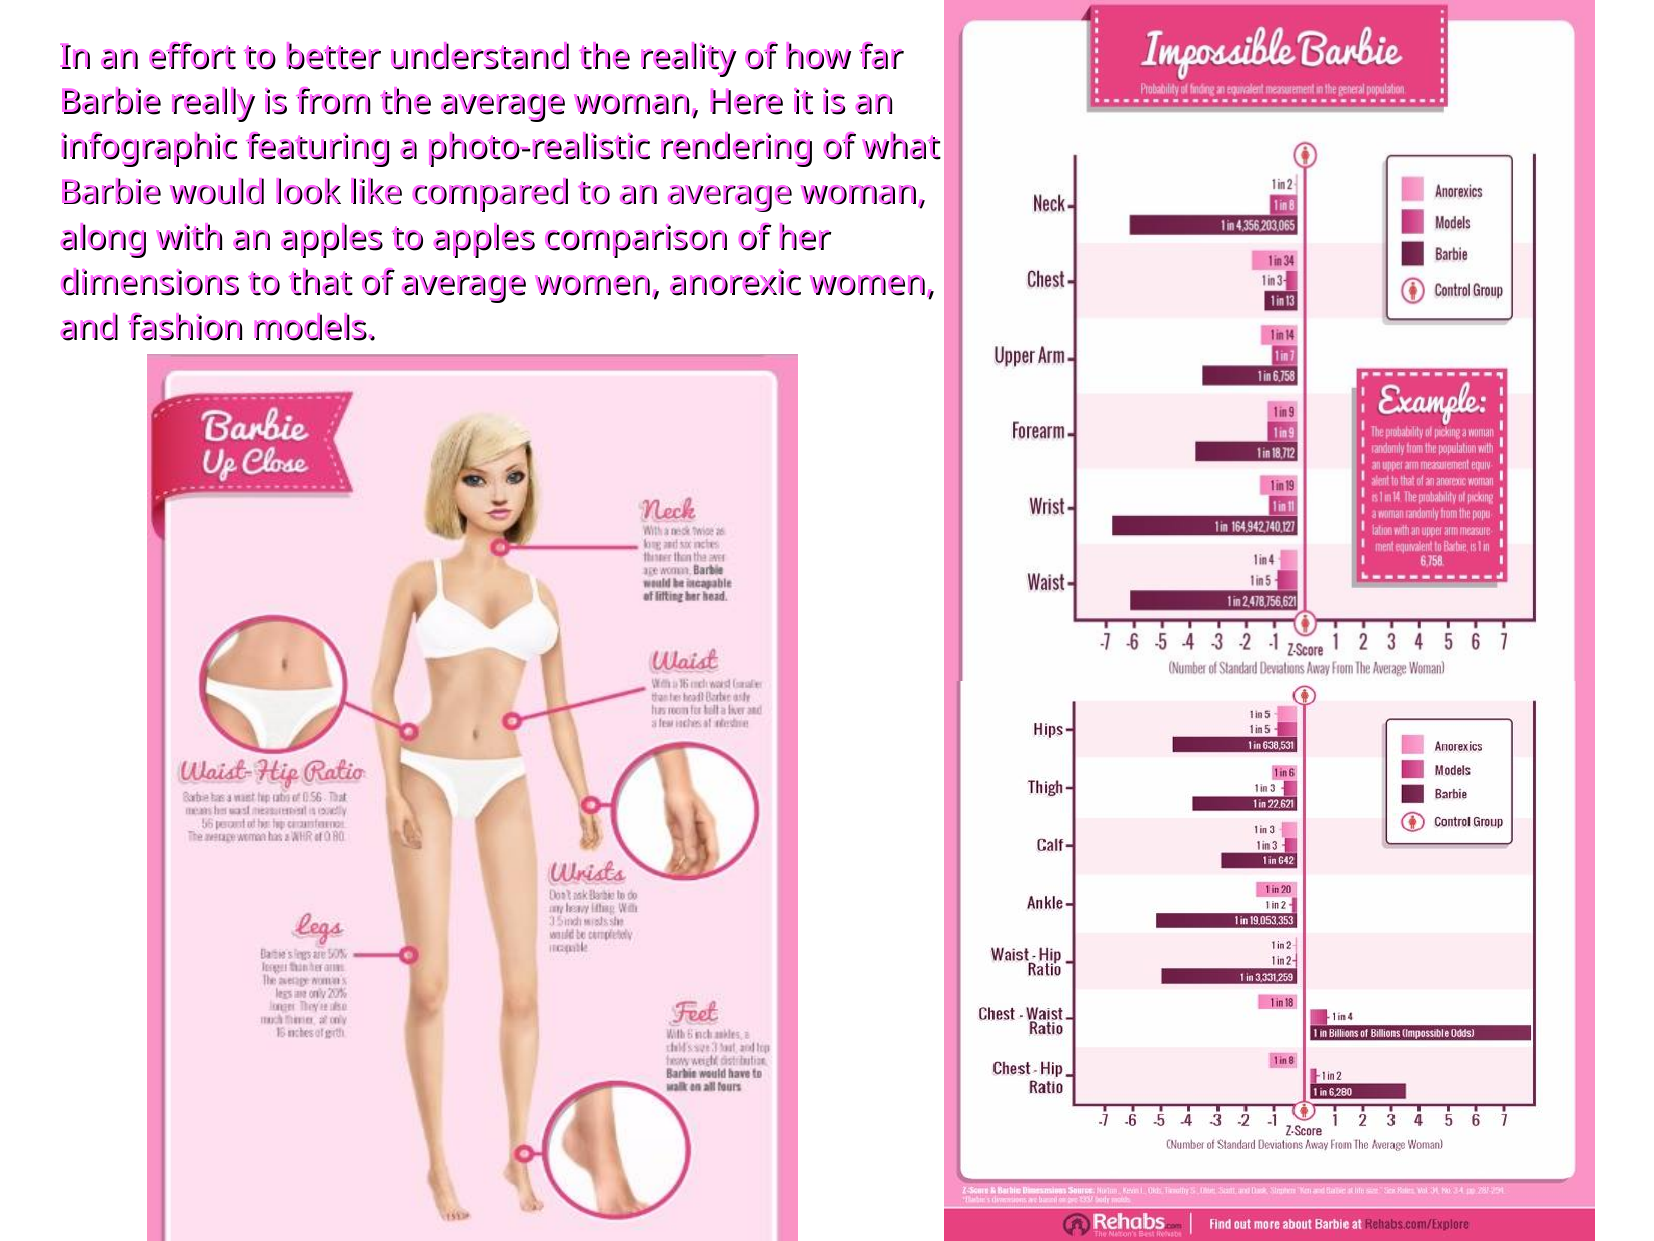

# In an effort to better understand the reality of how far Barbie really is from the average woman, Here it is an infographic featuring a photo-realistic rendering of what Barbie would look like compared to an average woman, along with an apples to apples comparison of her dimensions to that of average women, anorexic women, and fashion models.